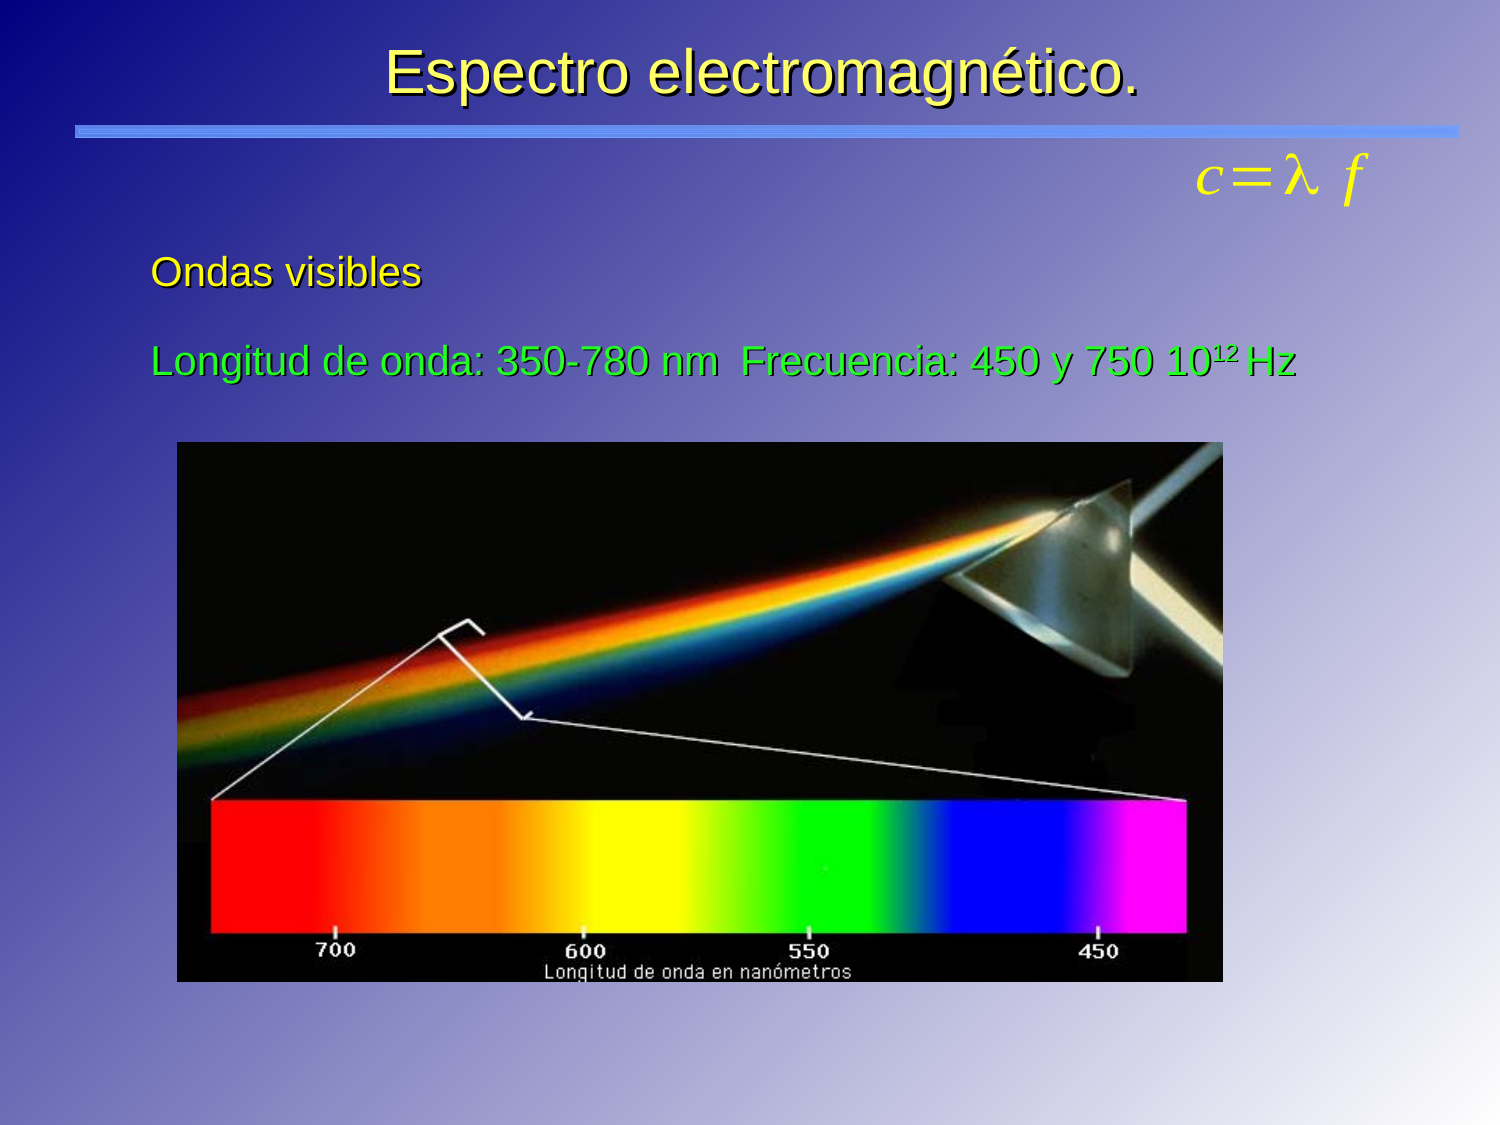

Espectro electromagnético.
Ondas visibles
Longitud de onda: 350-780 nm	Frecuencia: 450 y 750 1012 Hz